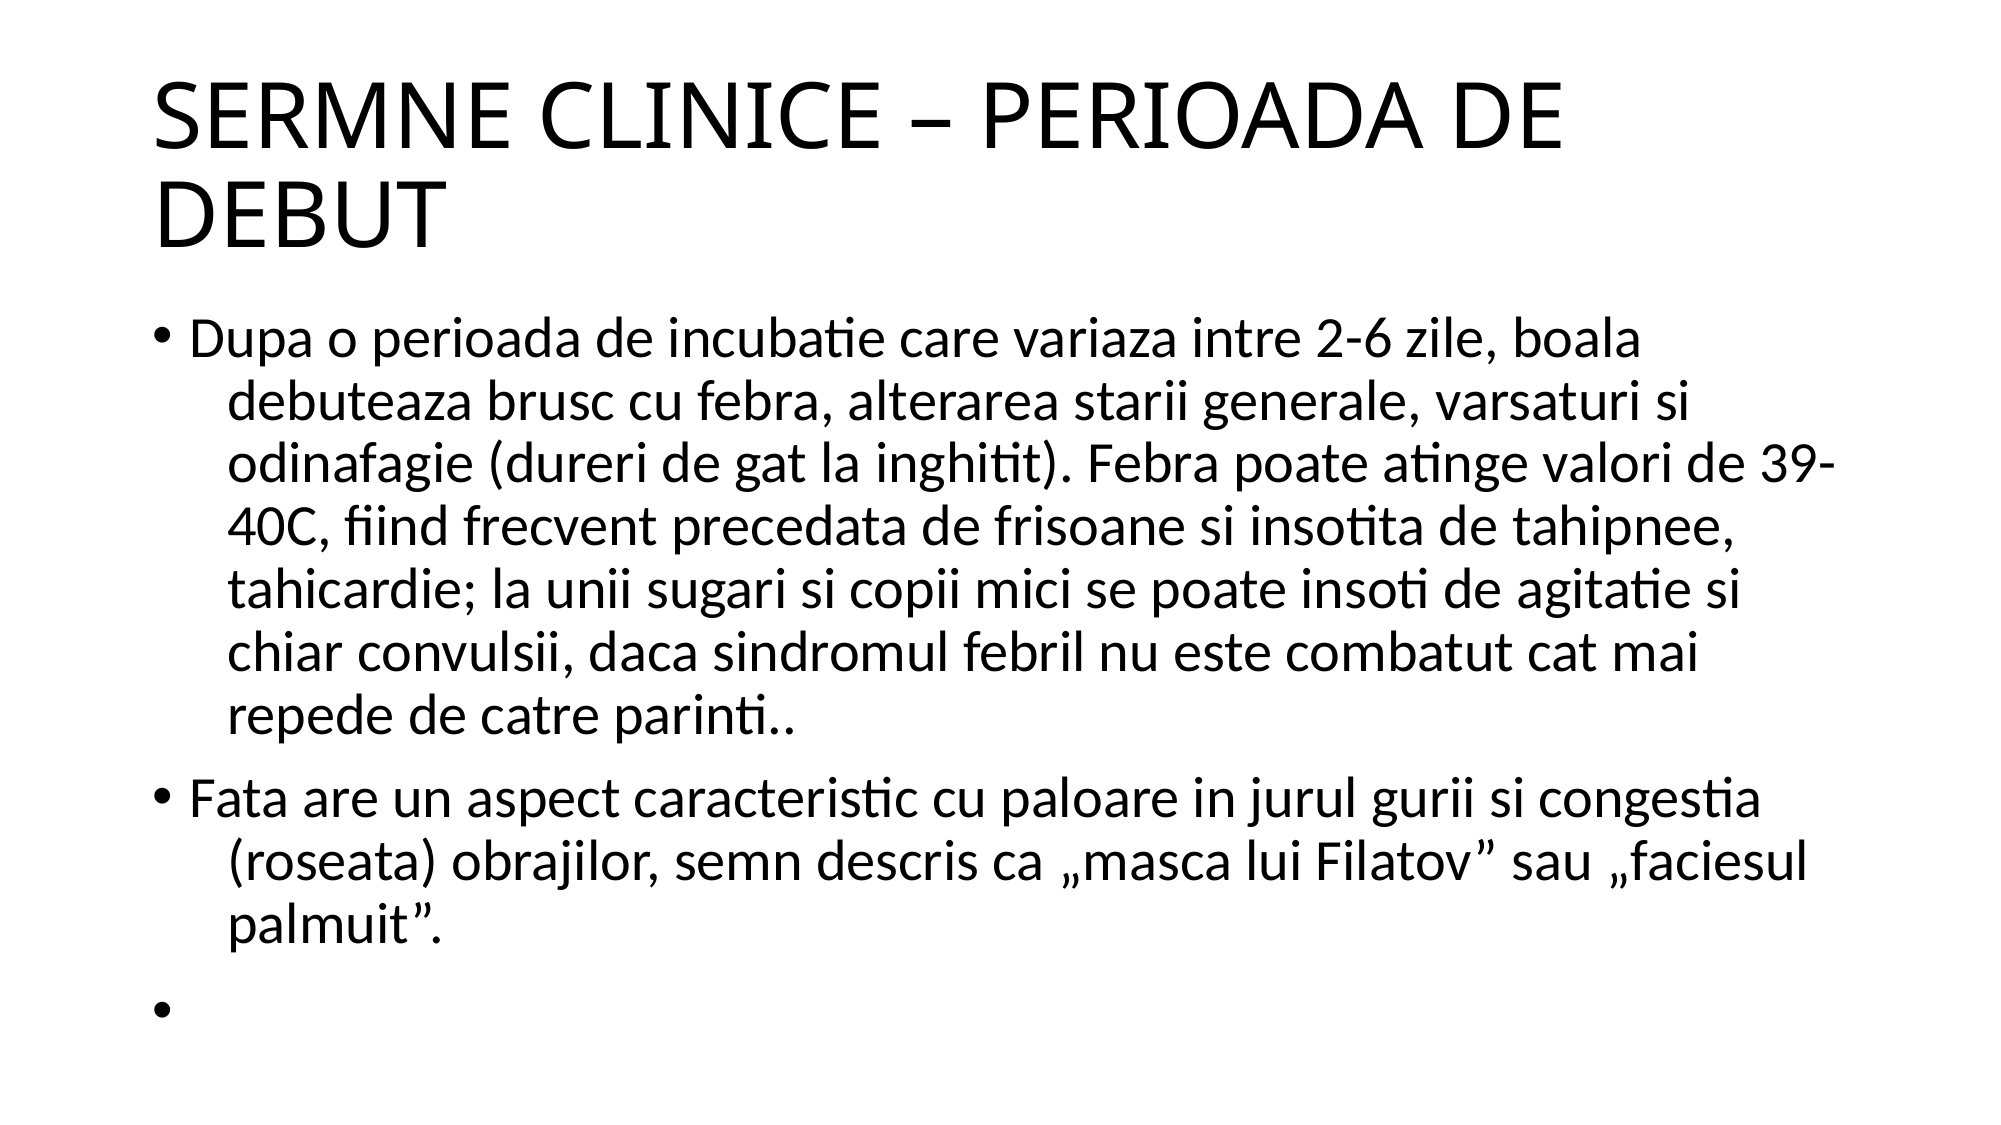

# SERMNE CLINICE – PERIOADA DE DEBUT
Dupa o perioada de incubatie care variaza intre 2-6 zile, boala debuteaza brusc cu febra, alterarea starii generale, varsaturi si odinafagie (dureri de gat la inghitit). Febra poate atinge valori de 39-40C, fiind frecvent precedata de frisoane si insotita de tahipnee, tahicardie; la unii sugari si copii mici se poate insoti de agitatie si chiar convulsii, daca sindromul febril nu este combatut cat mai repede de catre parinti..
Fata are un aspect caracteristic cu paloare in jurul gurii si congestia (roseata) obrajilor, semn descris ca „masca lui Filatov” sau „faciesul palmuit”.